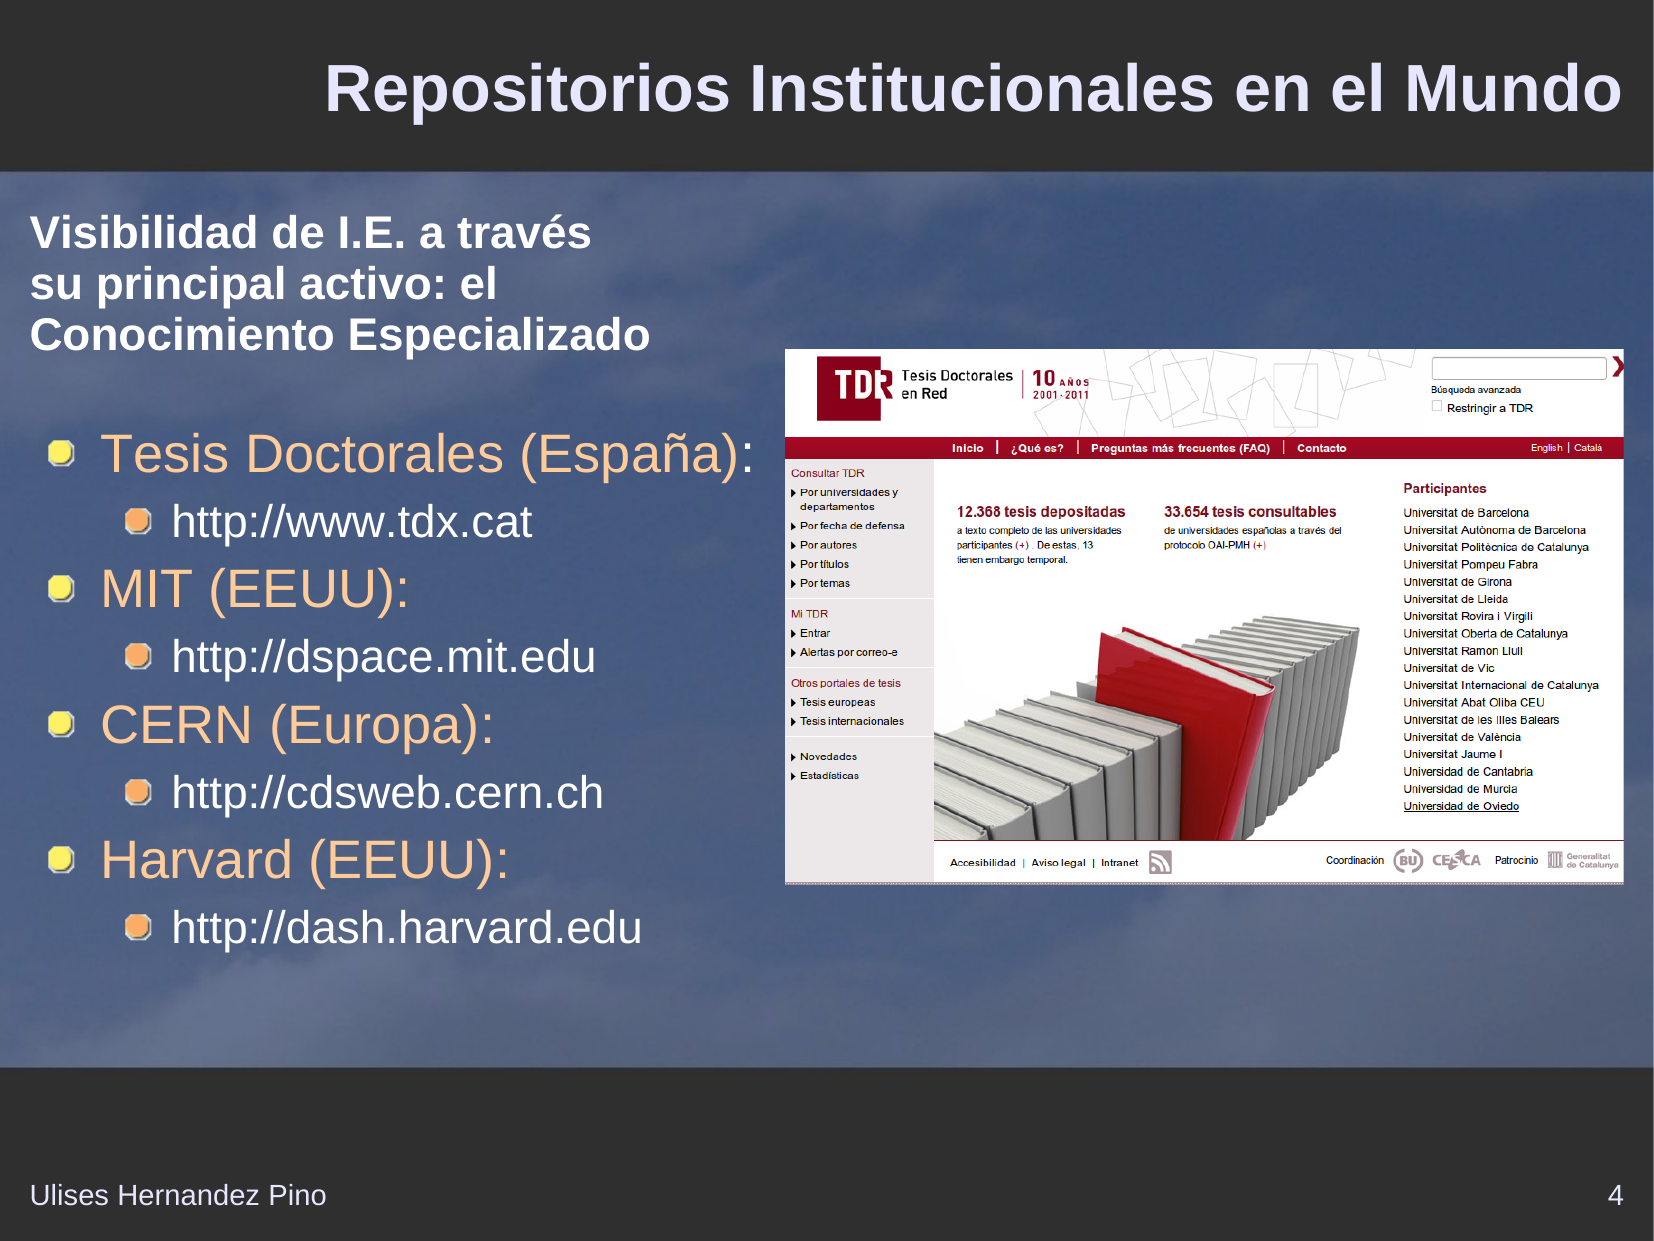

# Repositorios Institucionales en el Mundo
Visibilidad de I.E. a través
su principal activo: el
Conocimiento Especializado
Tesis Doctorales (España):
http://www.tdx.cat
MIT (EEUU):
http://dspace.mit.edu
CERN (Europa):
http://cdsweb.cern.ch
Harvard (EEUU):
http://dash.harvard.edu
Ulises Hernandez Pino
4